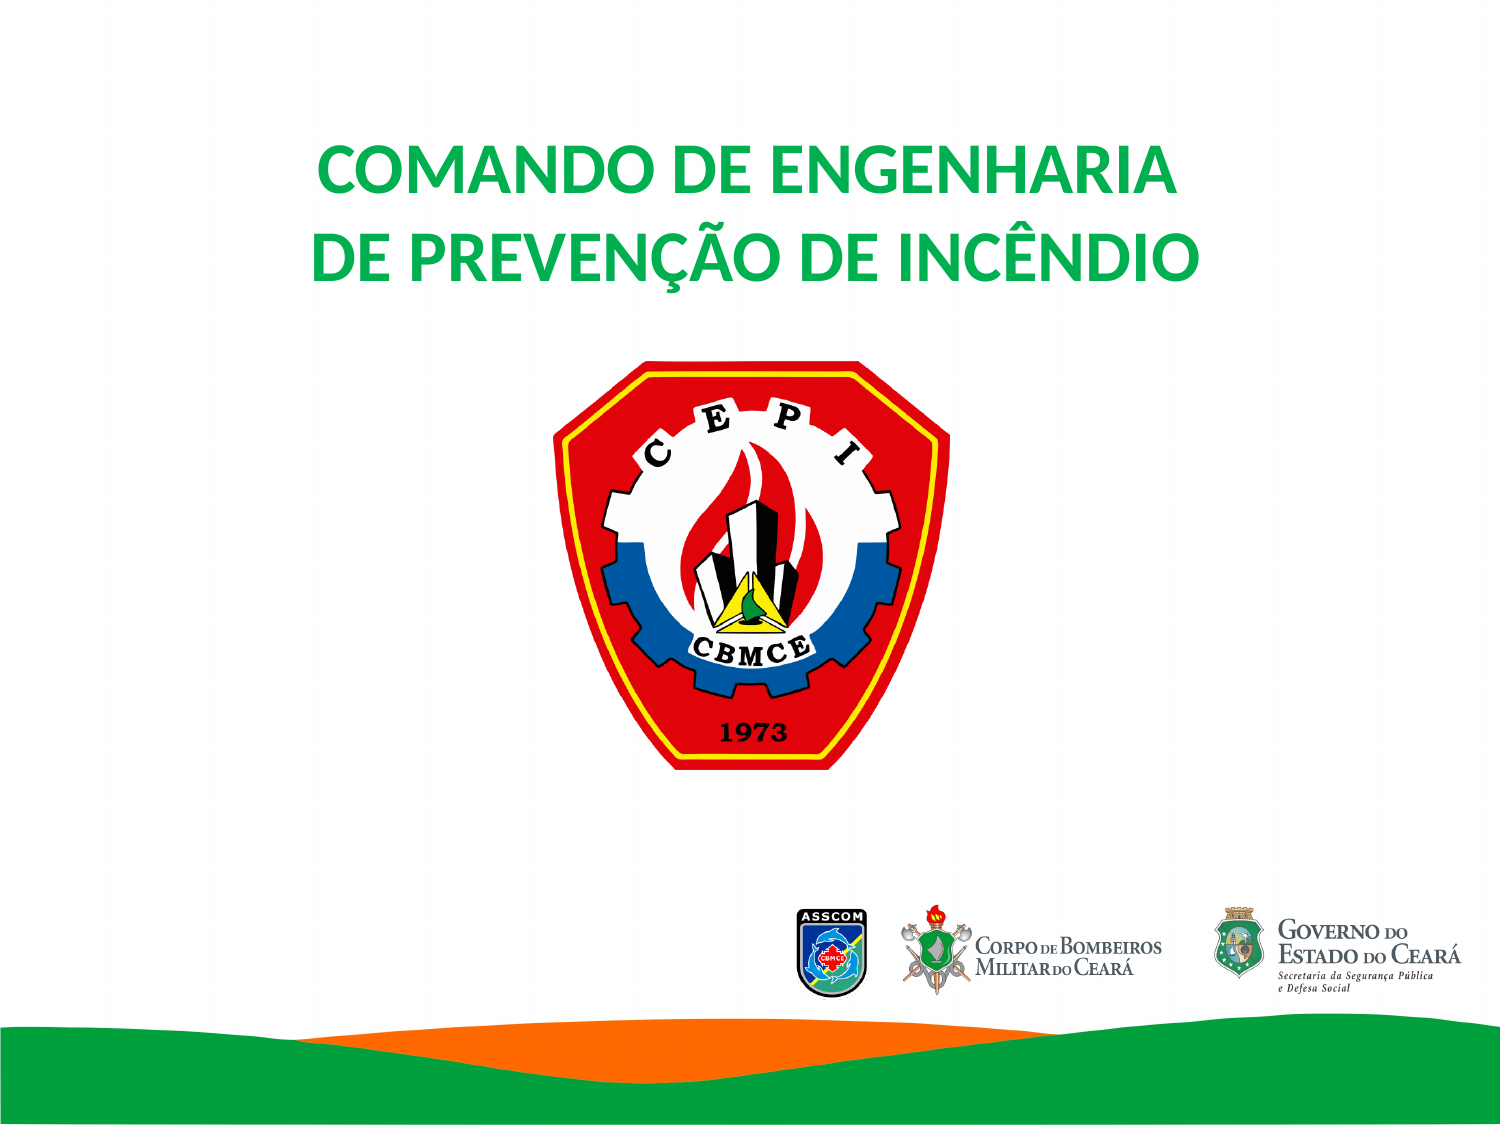

COMANDO DE ENGENHARIA
DE PREVENÇÃO DE INCÊNDIO